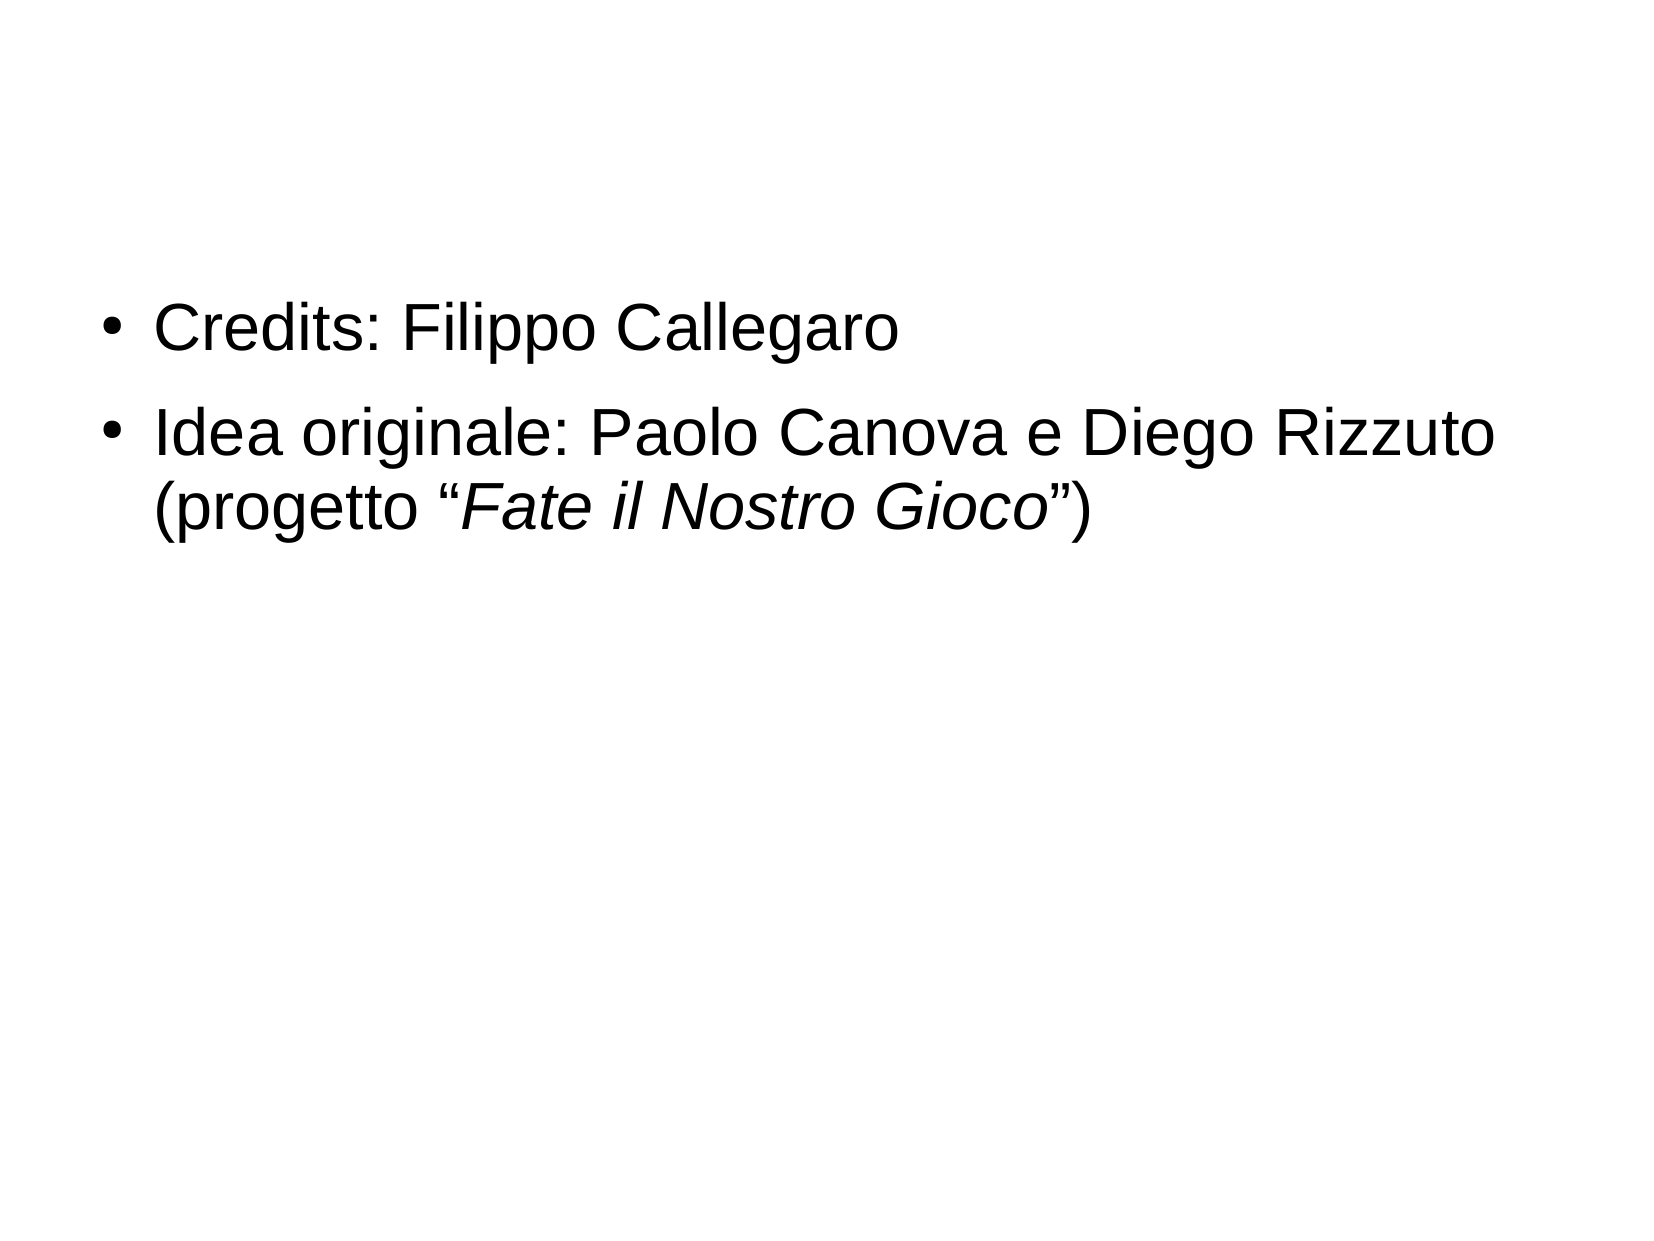

#
Credits: Filippo Callegaro
Idea originale: Paolo Canova e Diego Rizzuto (progetto “Fate il Nostro Gioco”)